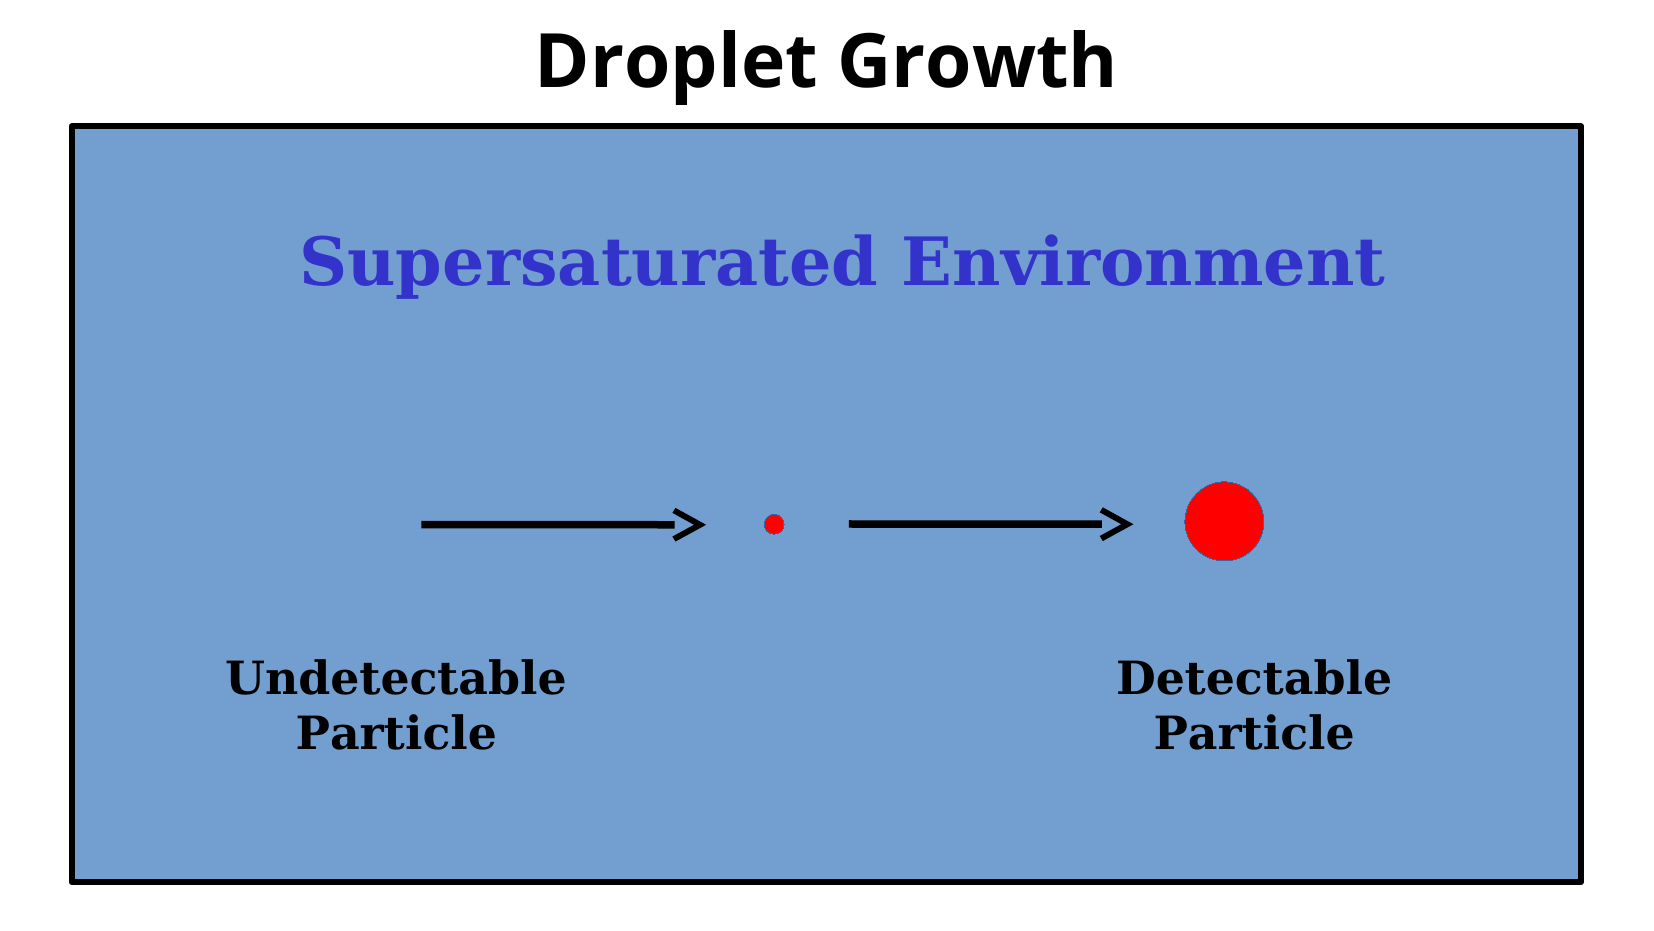

# Droplet Growth
Supersaturated Environment
Undetectable
Particle
Detectable
Particle